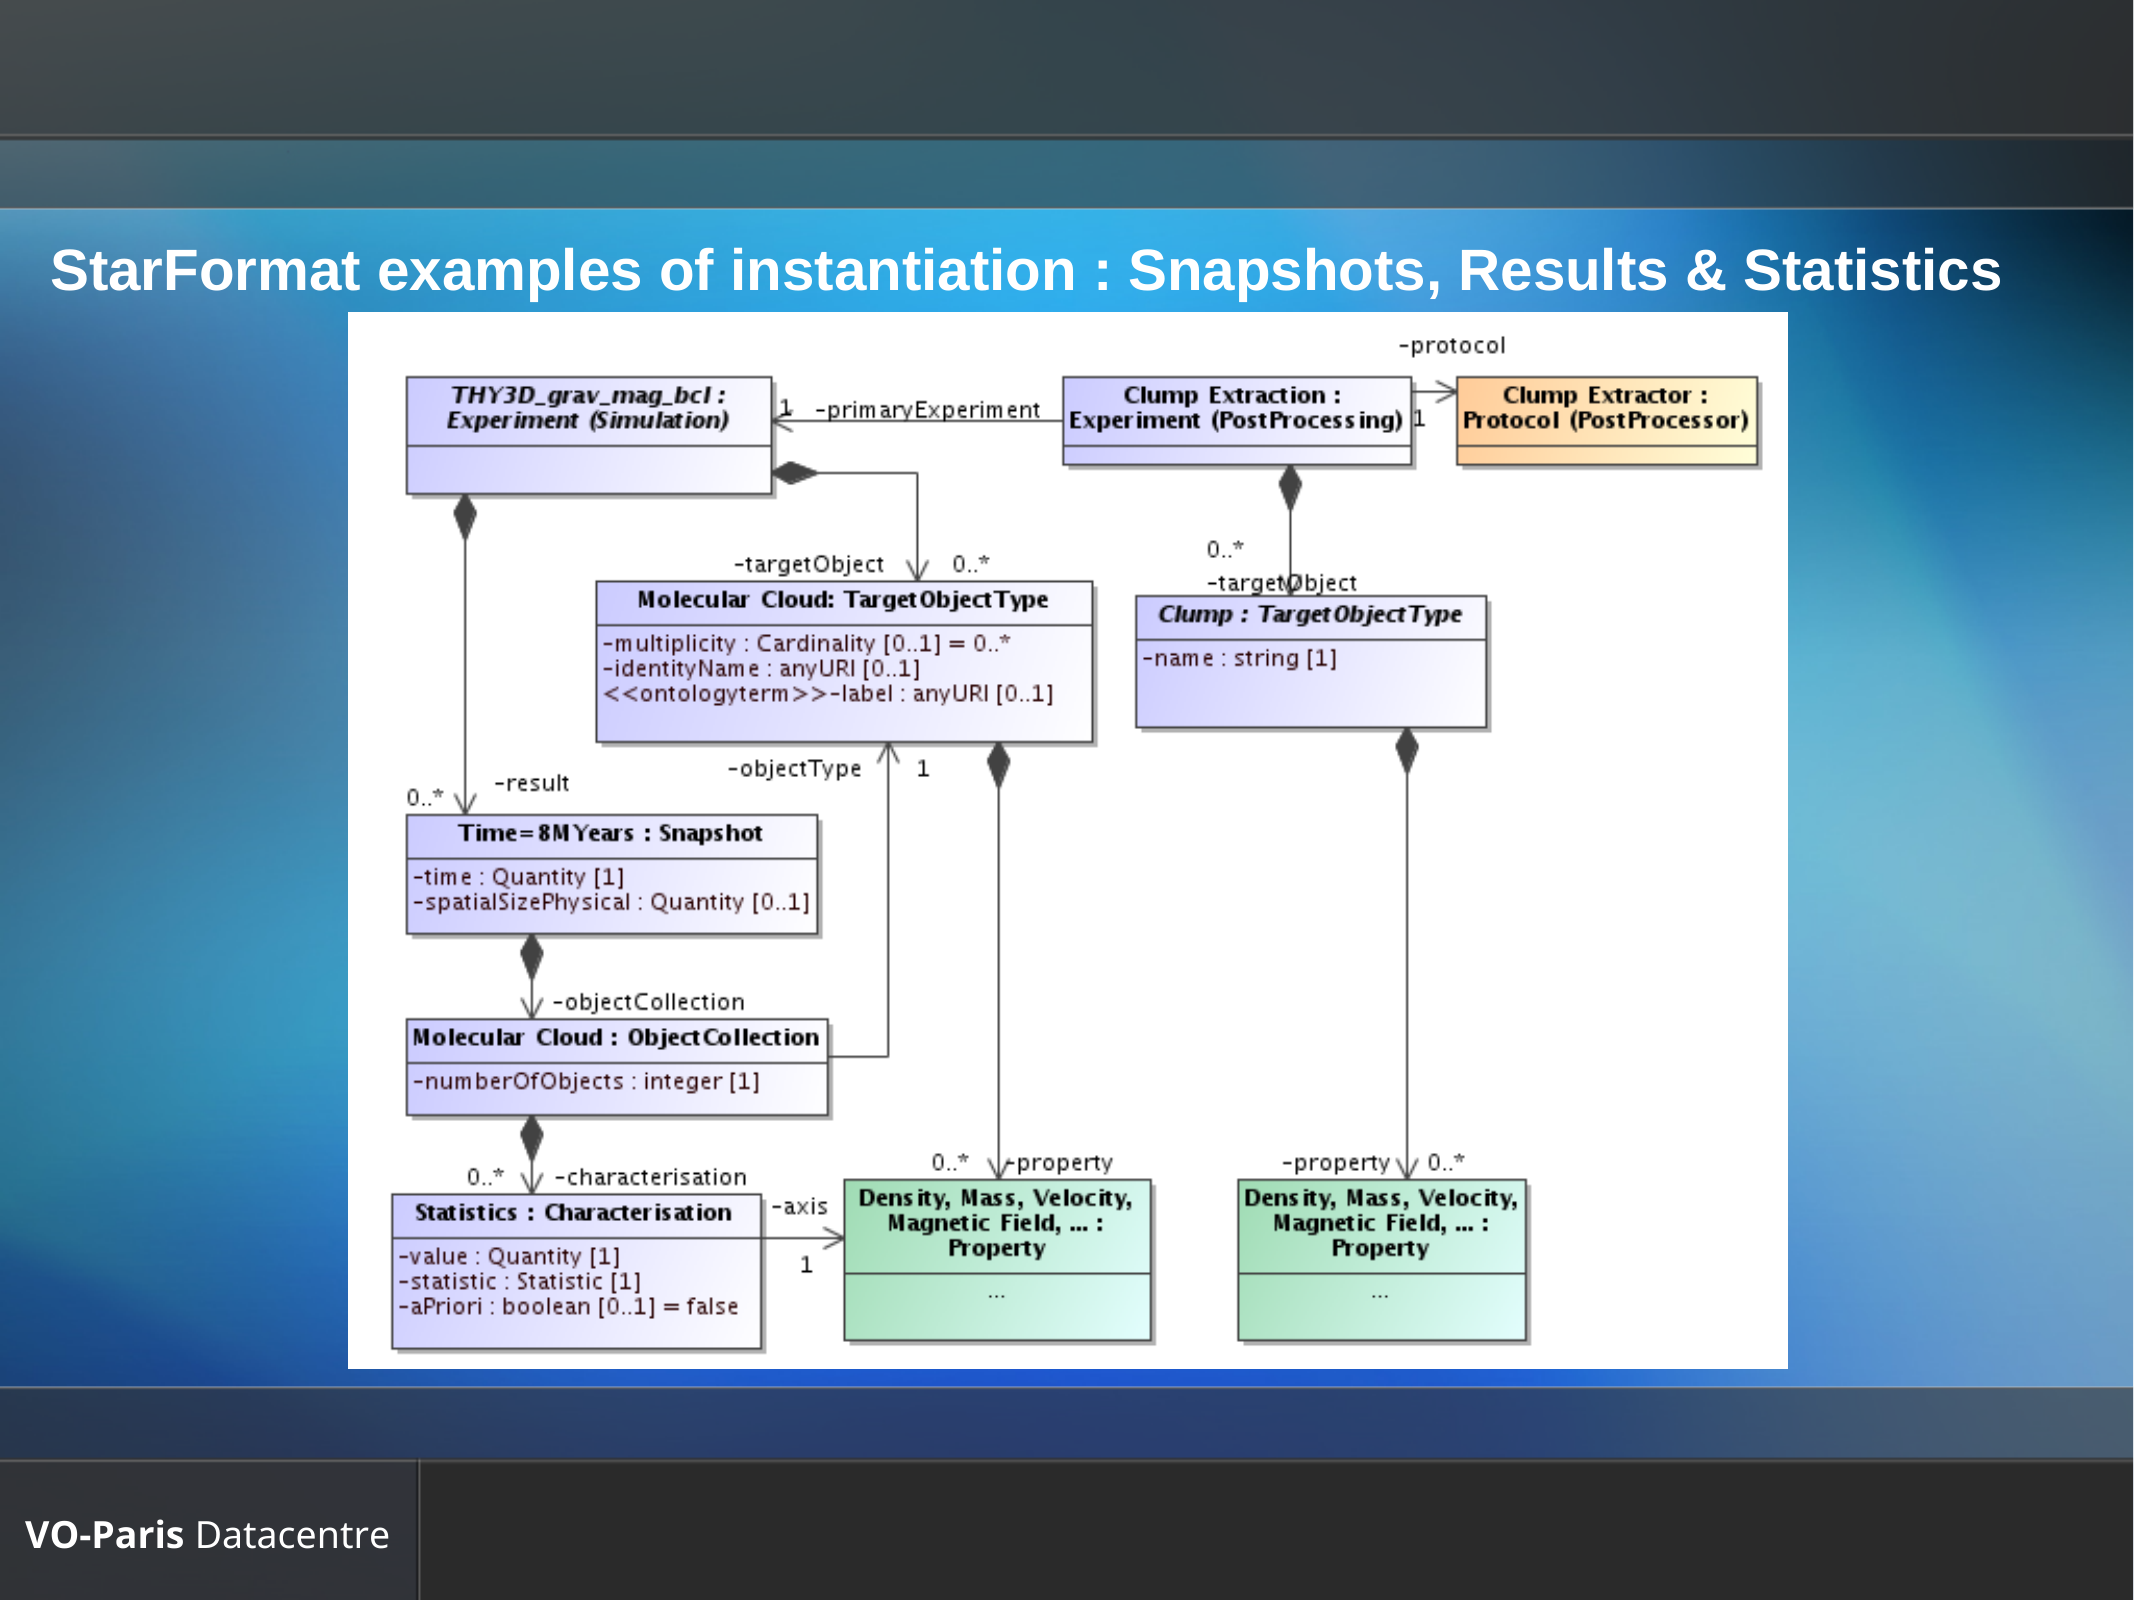

StarFormat examples of instantiation : Snapshots, Results & Statistics
VO-Paris Datacentre